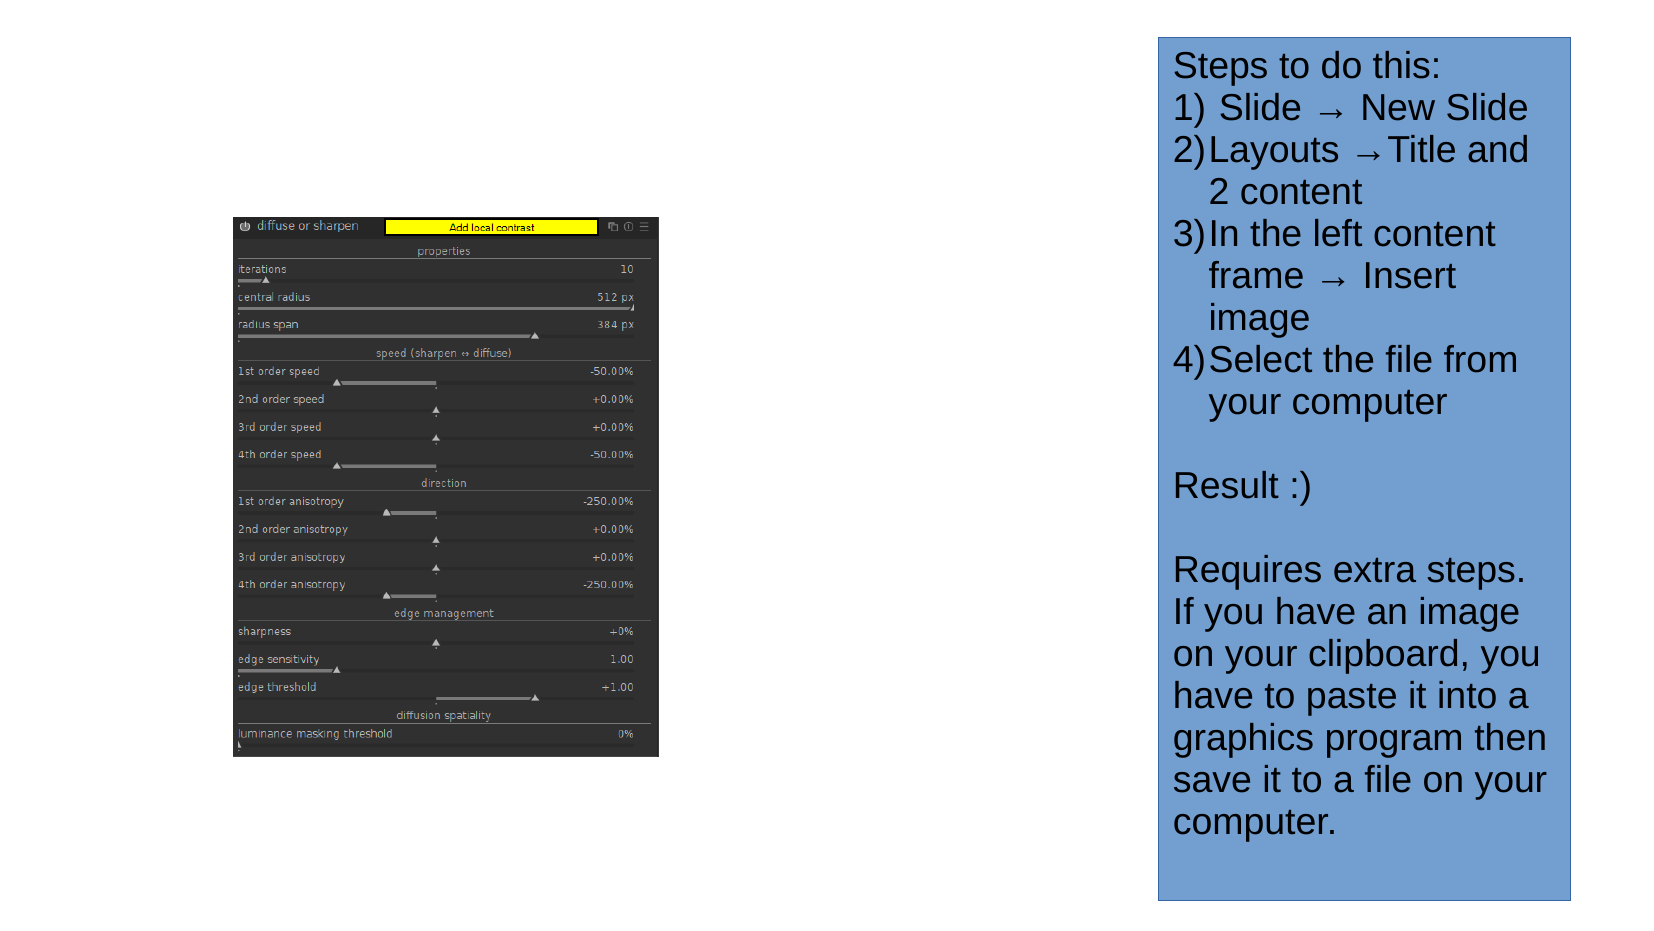

#
Steps to do this:
 Slide → New Slide
Layouts →Title and 2 content
In the left content frame → Insert image
Select the file from your computer
Result :)
Requires extra steps. If you have an image on your clipboard, you have to paste it into a graphics program then save it to a file on your computer.